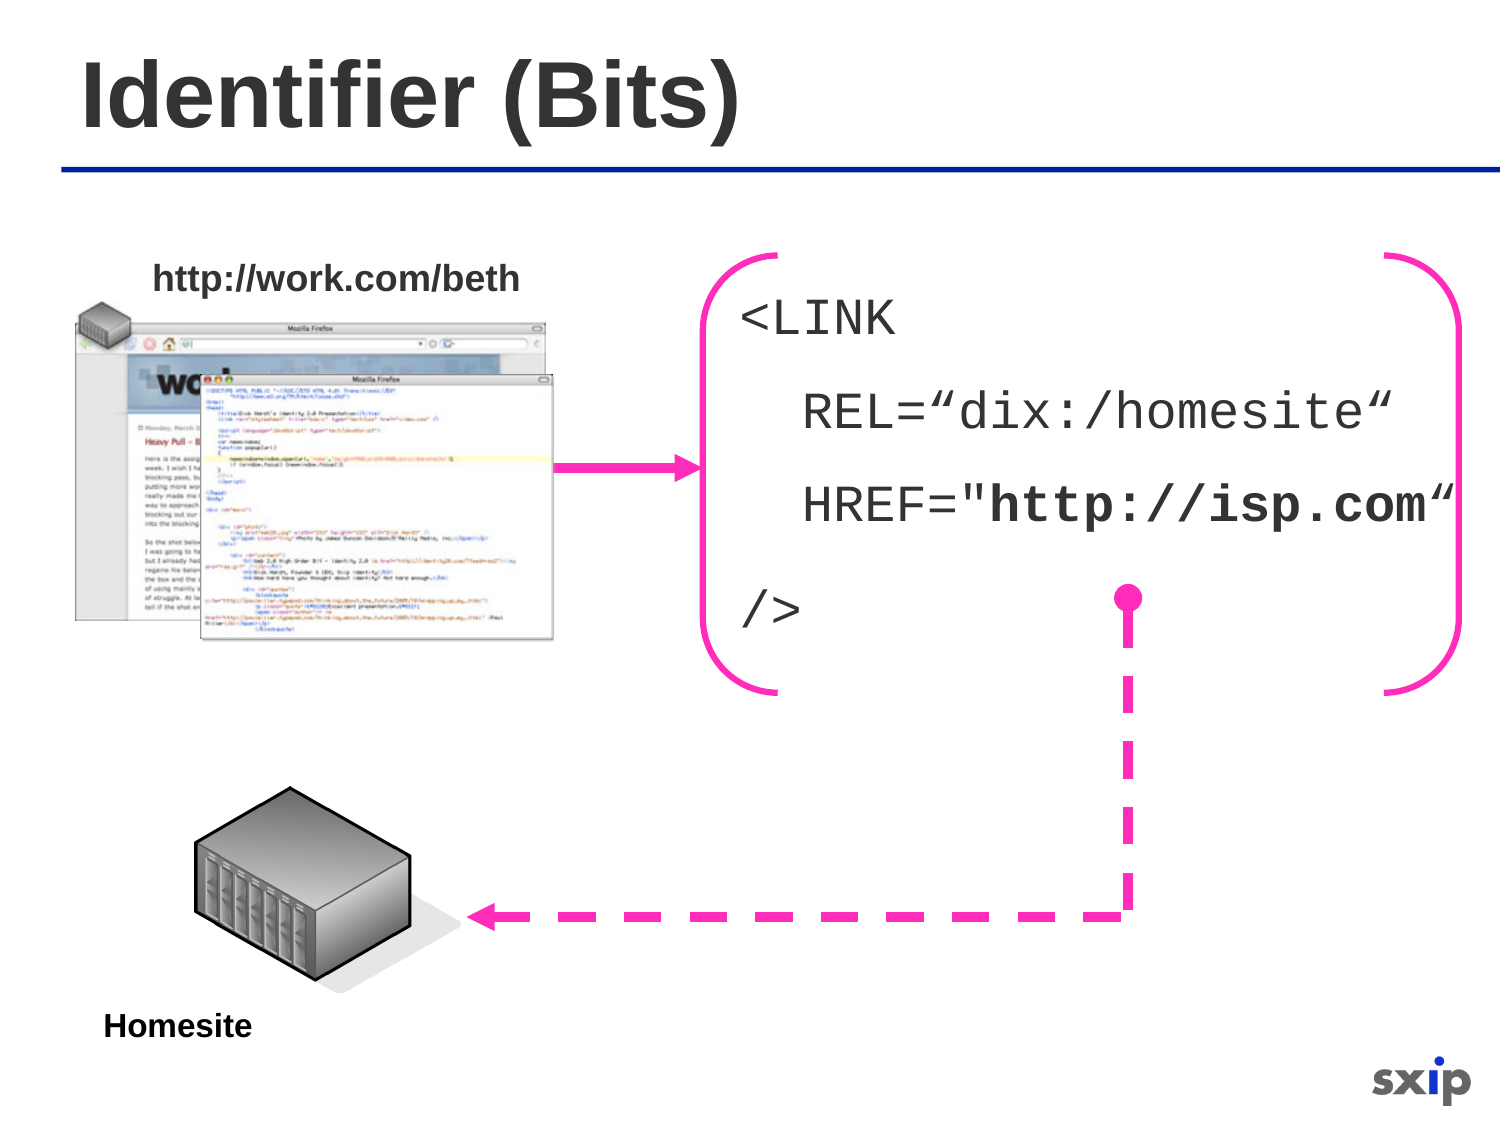

# Identifier (Bits)
http://work.com/beth
<LINK
 REL=“dix:/homesite“
 HREF="http://isp.com“
/>
Homesite